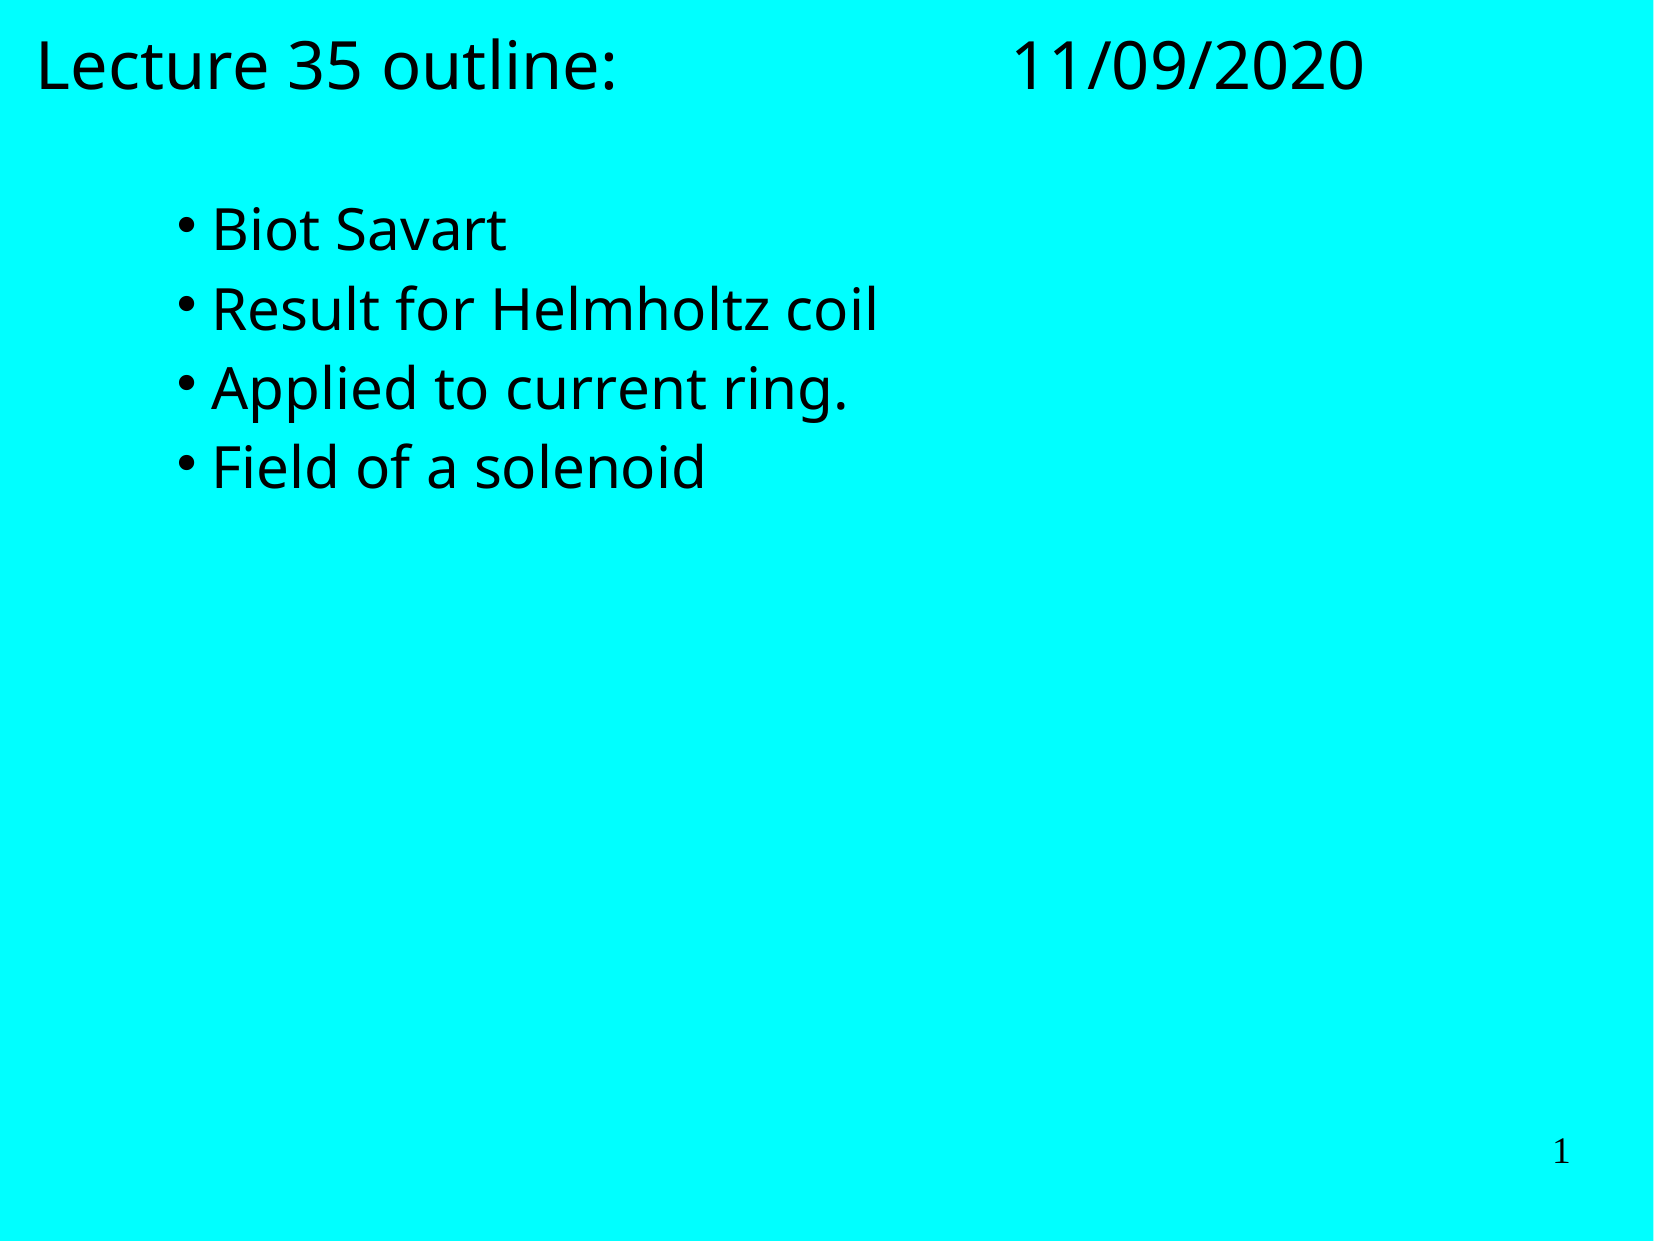

Lecture 35 outline:						11/09/2020
Biot Savart
Result for Helmholtz coil
Applied to current ring.
Field of a solenoid
1